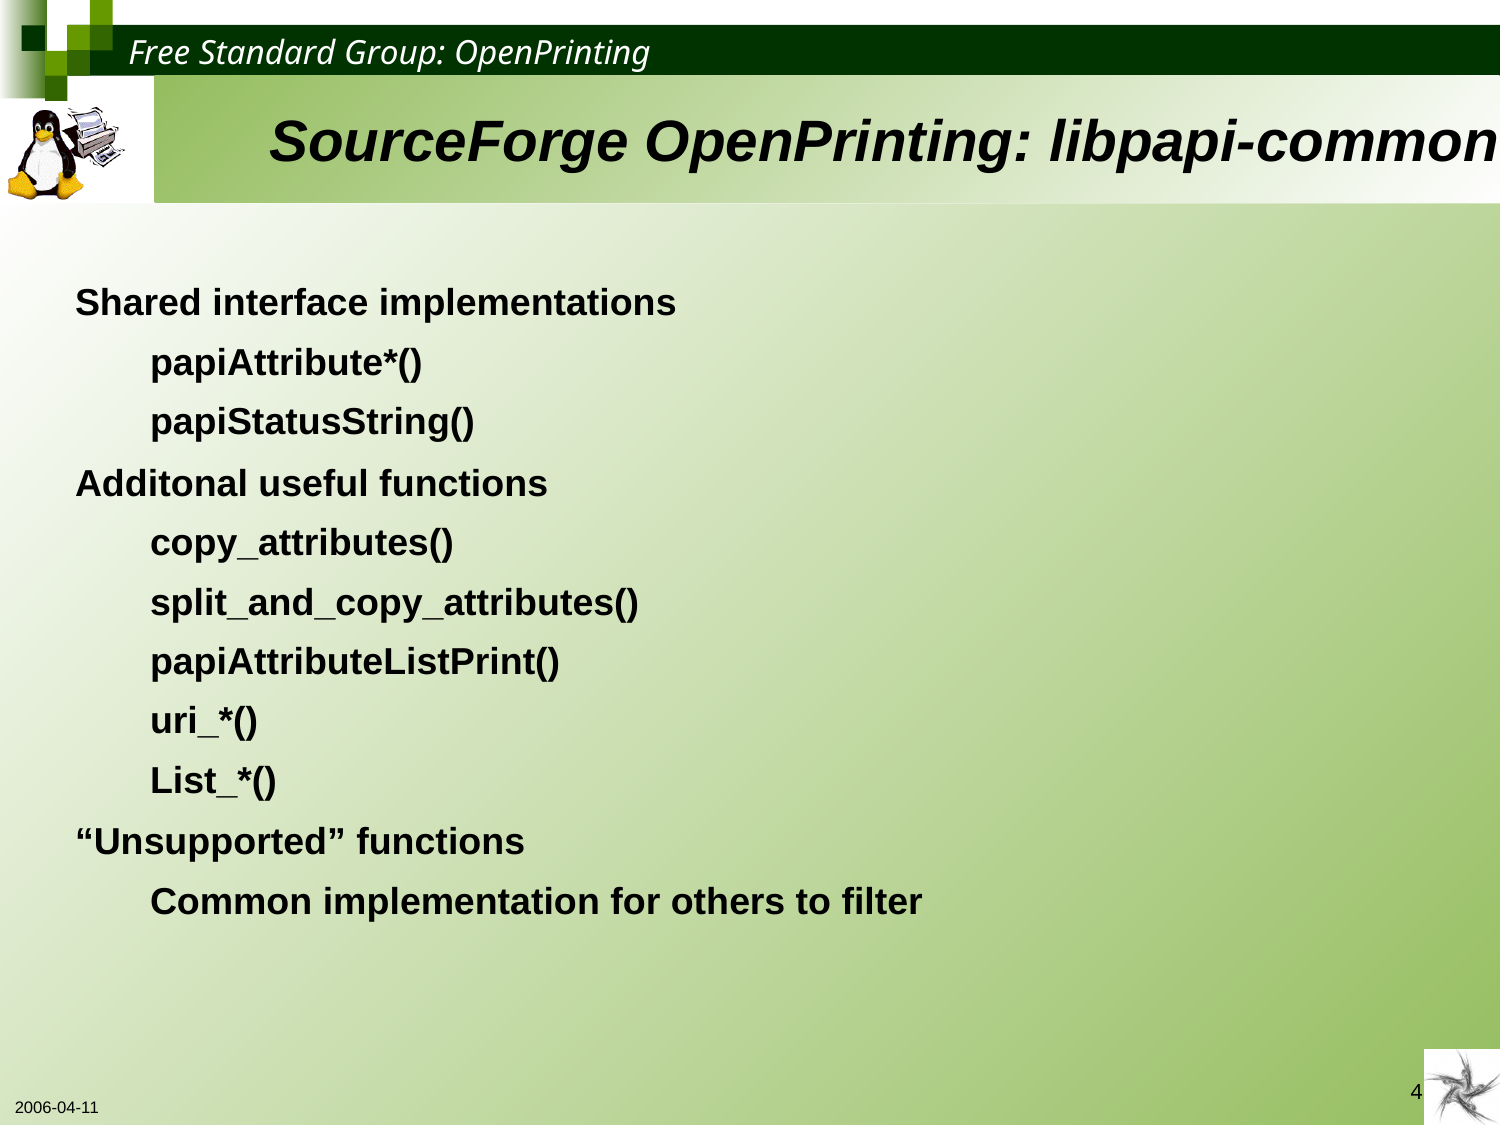

# SourceForge OpenPrinting: libpapi-common
Shared interface implementations
papiAttribute*()
papiStatusString()
Additonal useful functions
copy_attributes()
split_and_copy_attributes()
papiAttributeListPrint()
uri_*()
List_*()
“Unsupported” functions
Common implementation for others to filter